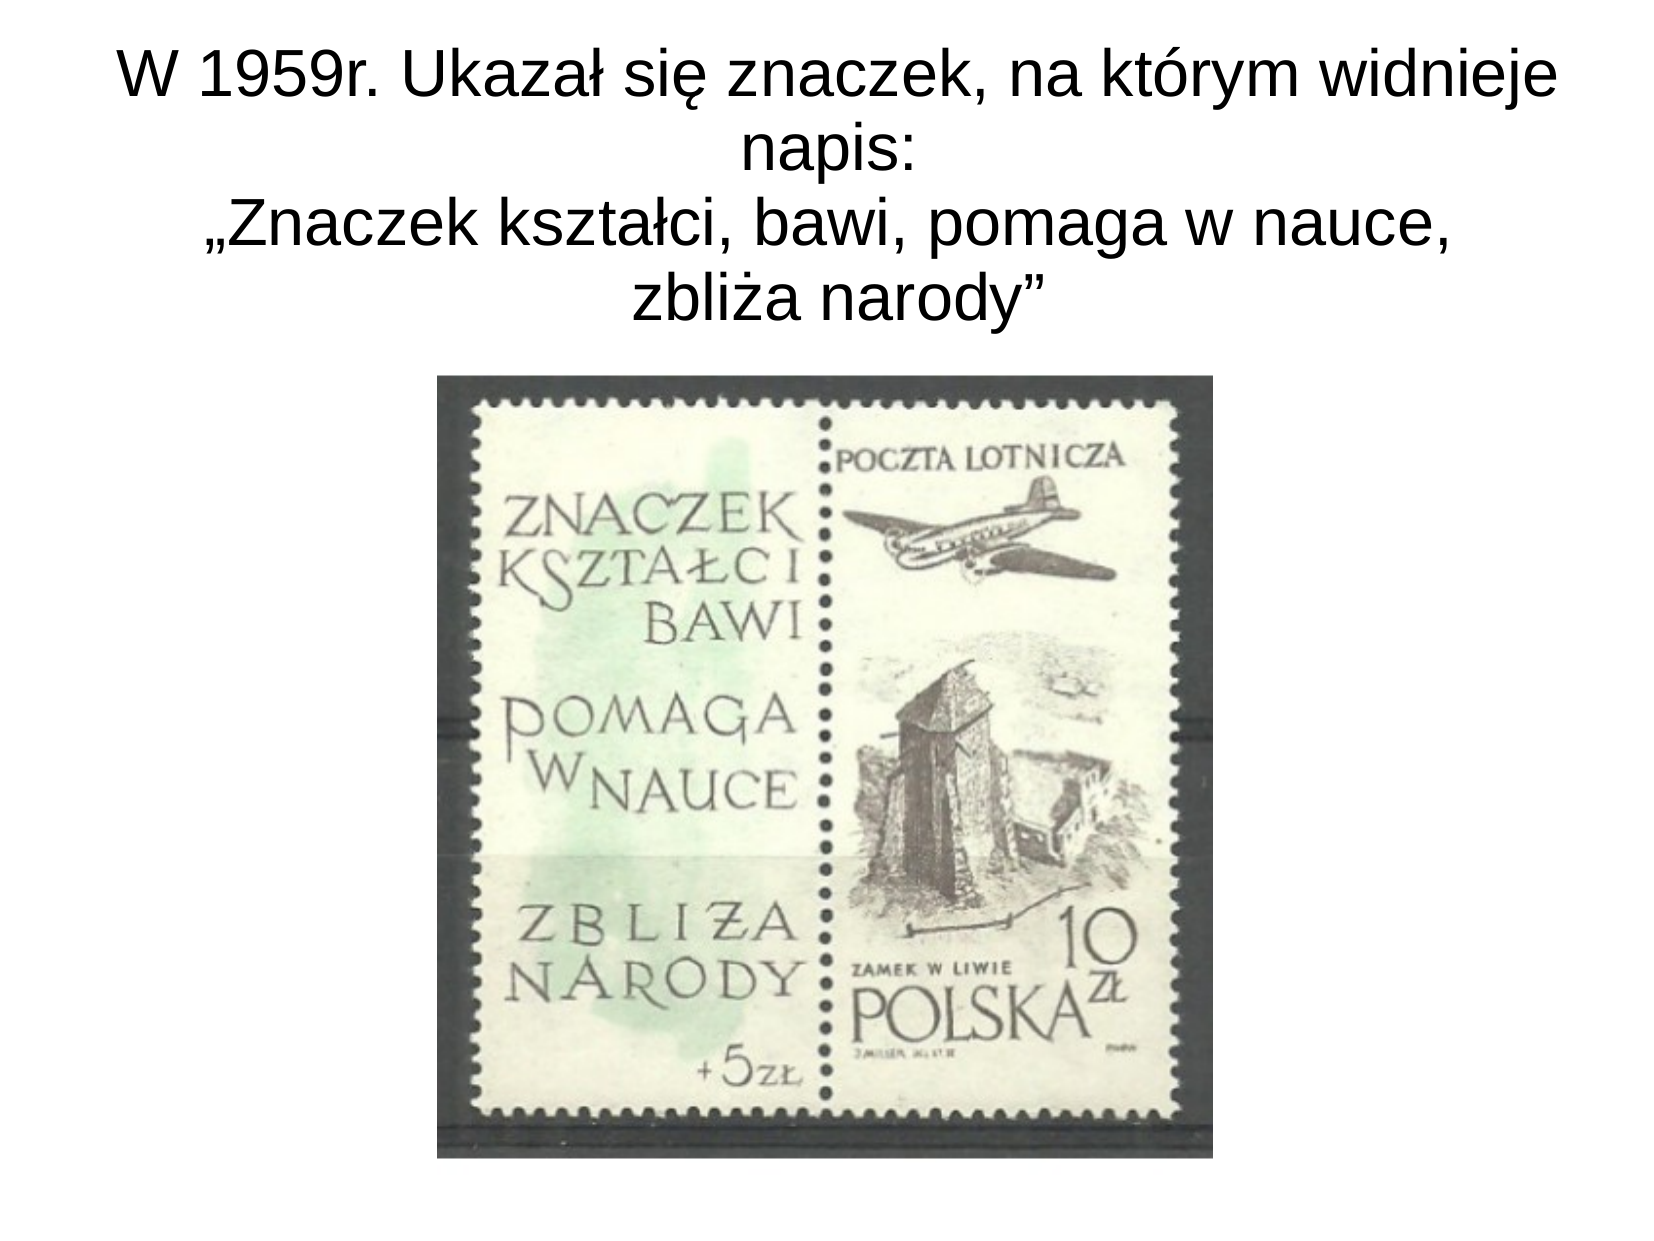

# W 1959r. Ukazał się znaczek, na którym widnieje napis:
„Znaczek kształci, bawi, pomaga w nauce,
zbliża narody”